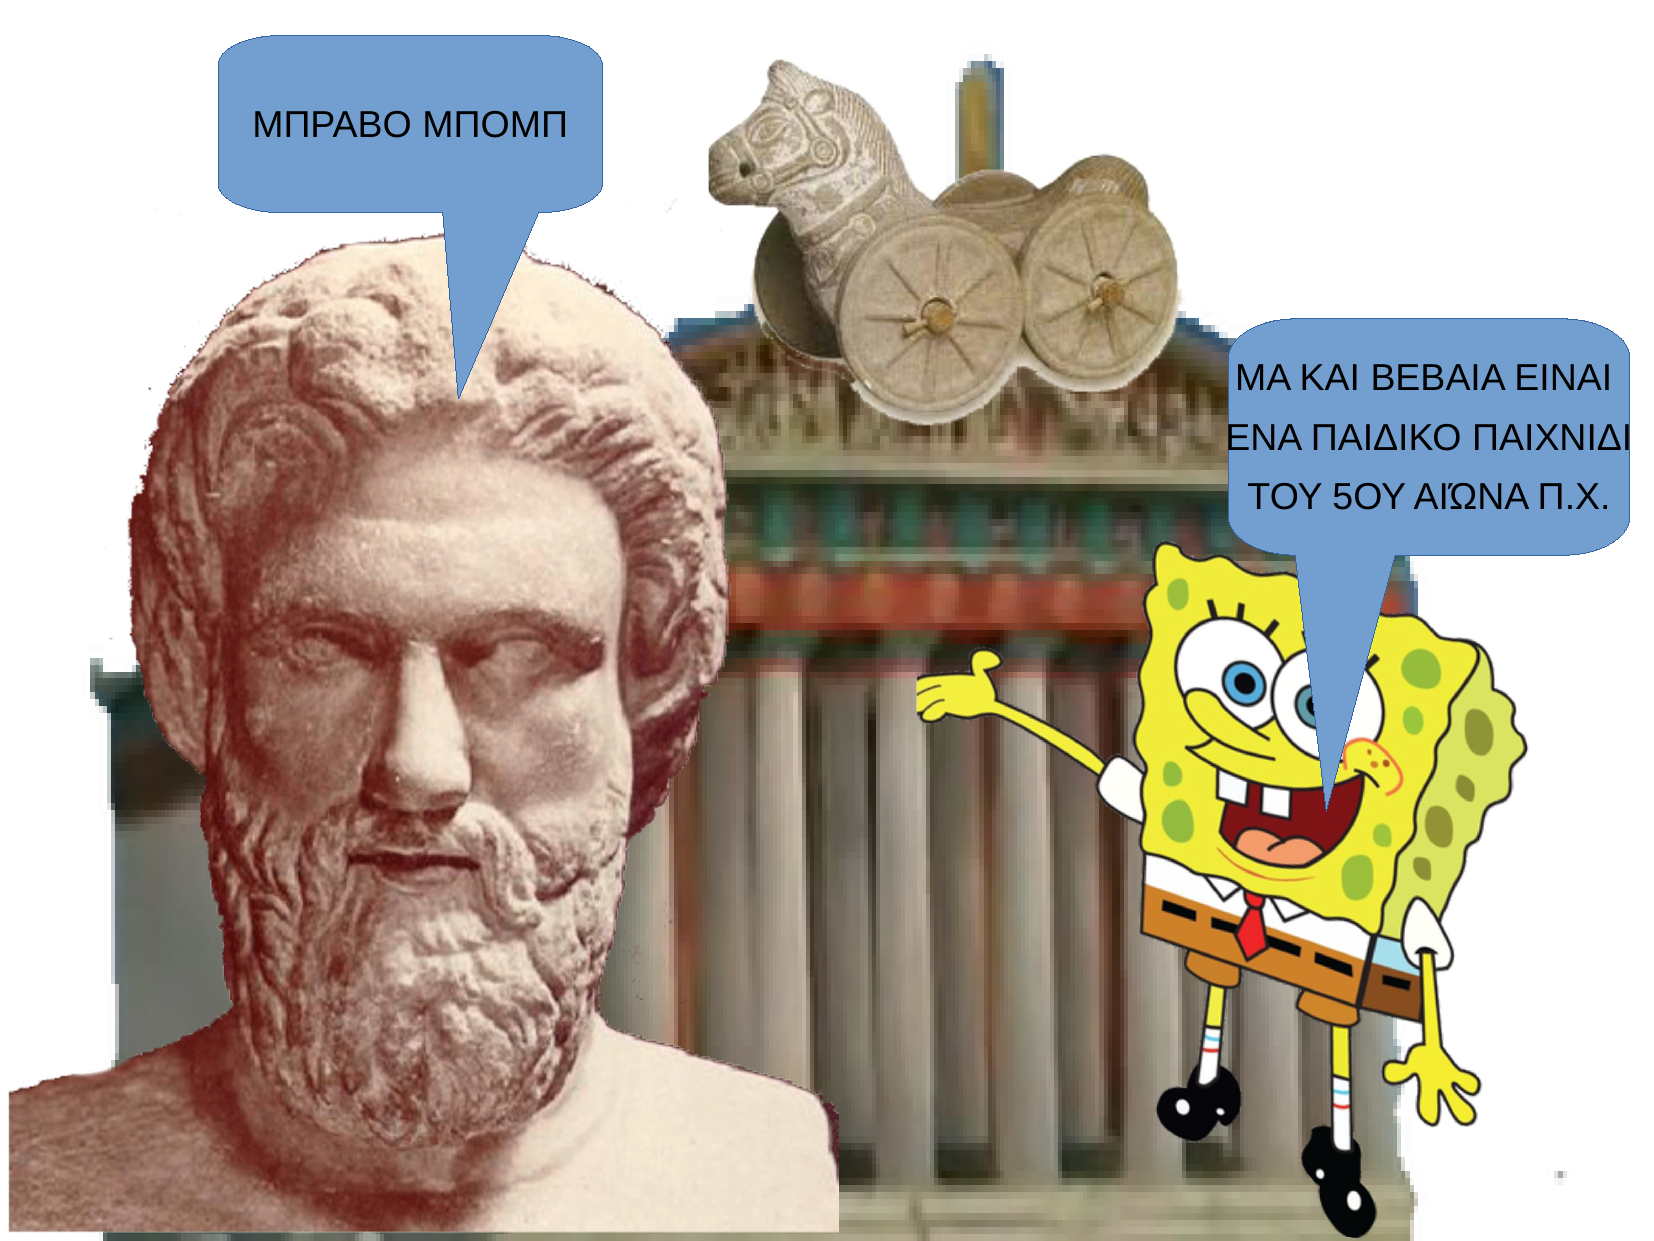

ΜΠΡΑΒΟ ΜΠΟΜΠ
MA ΚΑΙ ΒΕΒΑΙΑ ΕΙΝΑΙ
ΕΝΑ ΠΑΙΔΙΚΟ ΠΑΙΧΝΙΔΙ
ΤΟΥ 5ΟΥ ΑΙΏΝΑ Π.Χ.